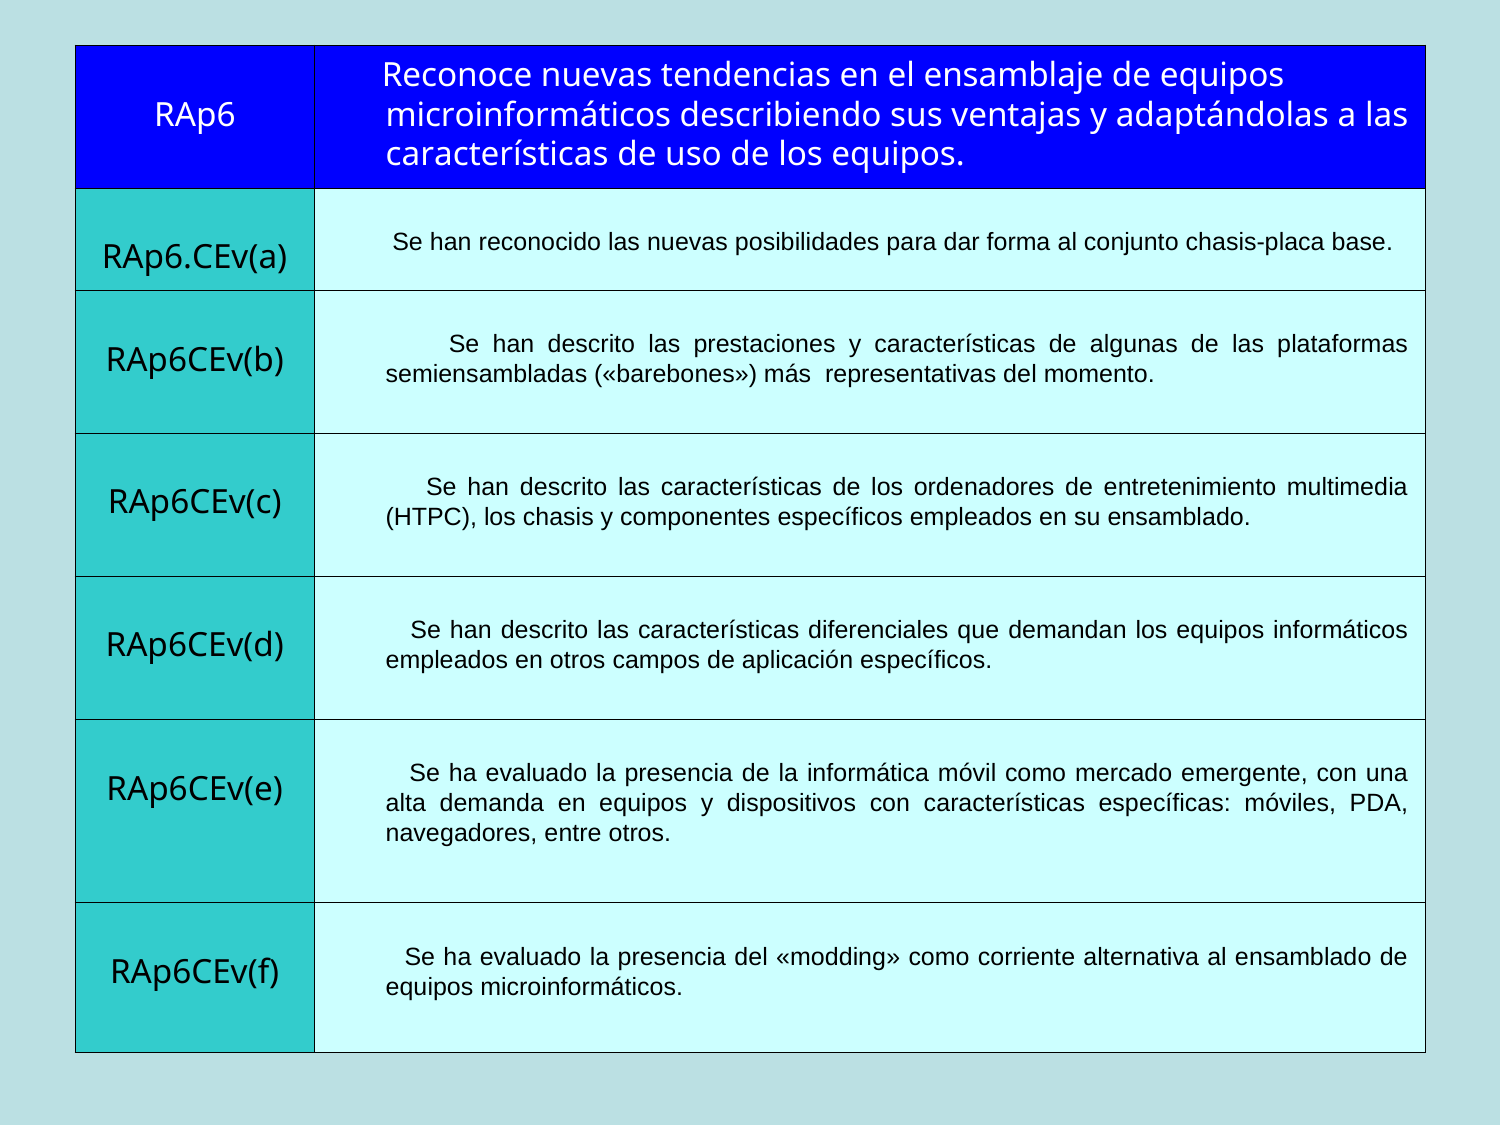

| RAp6 | Reconoce nuevas tendencias en el ensamblaje de equipos microinformáticos describiendo sus ventajas y adaptándolas a las características de uso de los equipos. |
| --- | --- |
| RAp6.CEv(a) | Se han reconocido las nuevas posibilidades para dar forma al conjunto chasis-placa base. |
| RAp6CEv(b) | Se han descrito las prestaciones y características de algunas de las plataformas semiensambladas («barebones») más representativas del momento. |
| RAp6CEv(c) | Se han descrito las características de los ordenadores de entretenimiento multimedia (HTPC), los chasis y componentes específicos empleados en su ensamblado. |
| RAp6CEv(d) | Se han descrito las características diferenciales que demandan los equipos informáticos empleados en otros campos de aplicación específicos. |
| RAp6CEv(e) | Se ha evaluado la presencia de la informática móvil como mercado emergente, con una alta demanda en equipos y dispositivos con características específicas: móviles, PDA, navegadores, entre otros. |
| RAp6CEv(f) | Se ha evaluado la presencia del «modding» como corriente alternativa al ensamblado de equipos microinformáticos. |